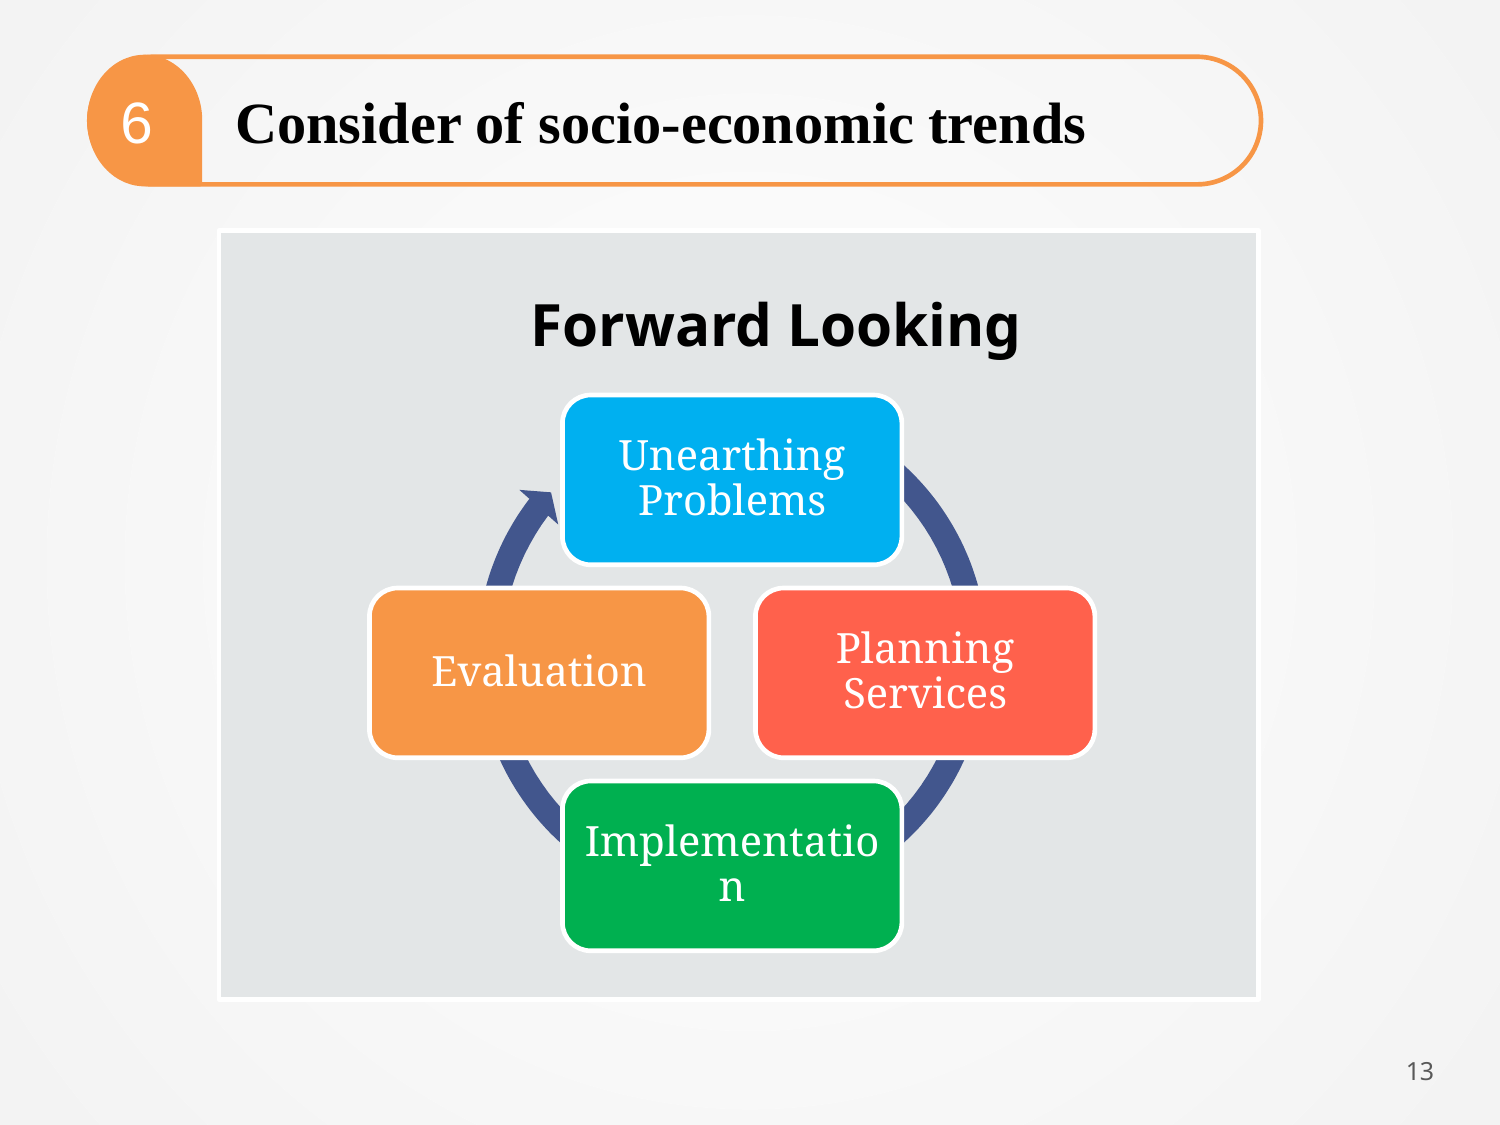

6
Consider of socio-economic trends
Forward Looking
Unearthing Problems
Evaluation
Planning Services
Implementation